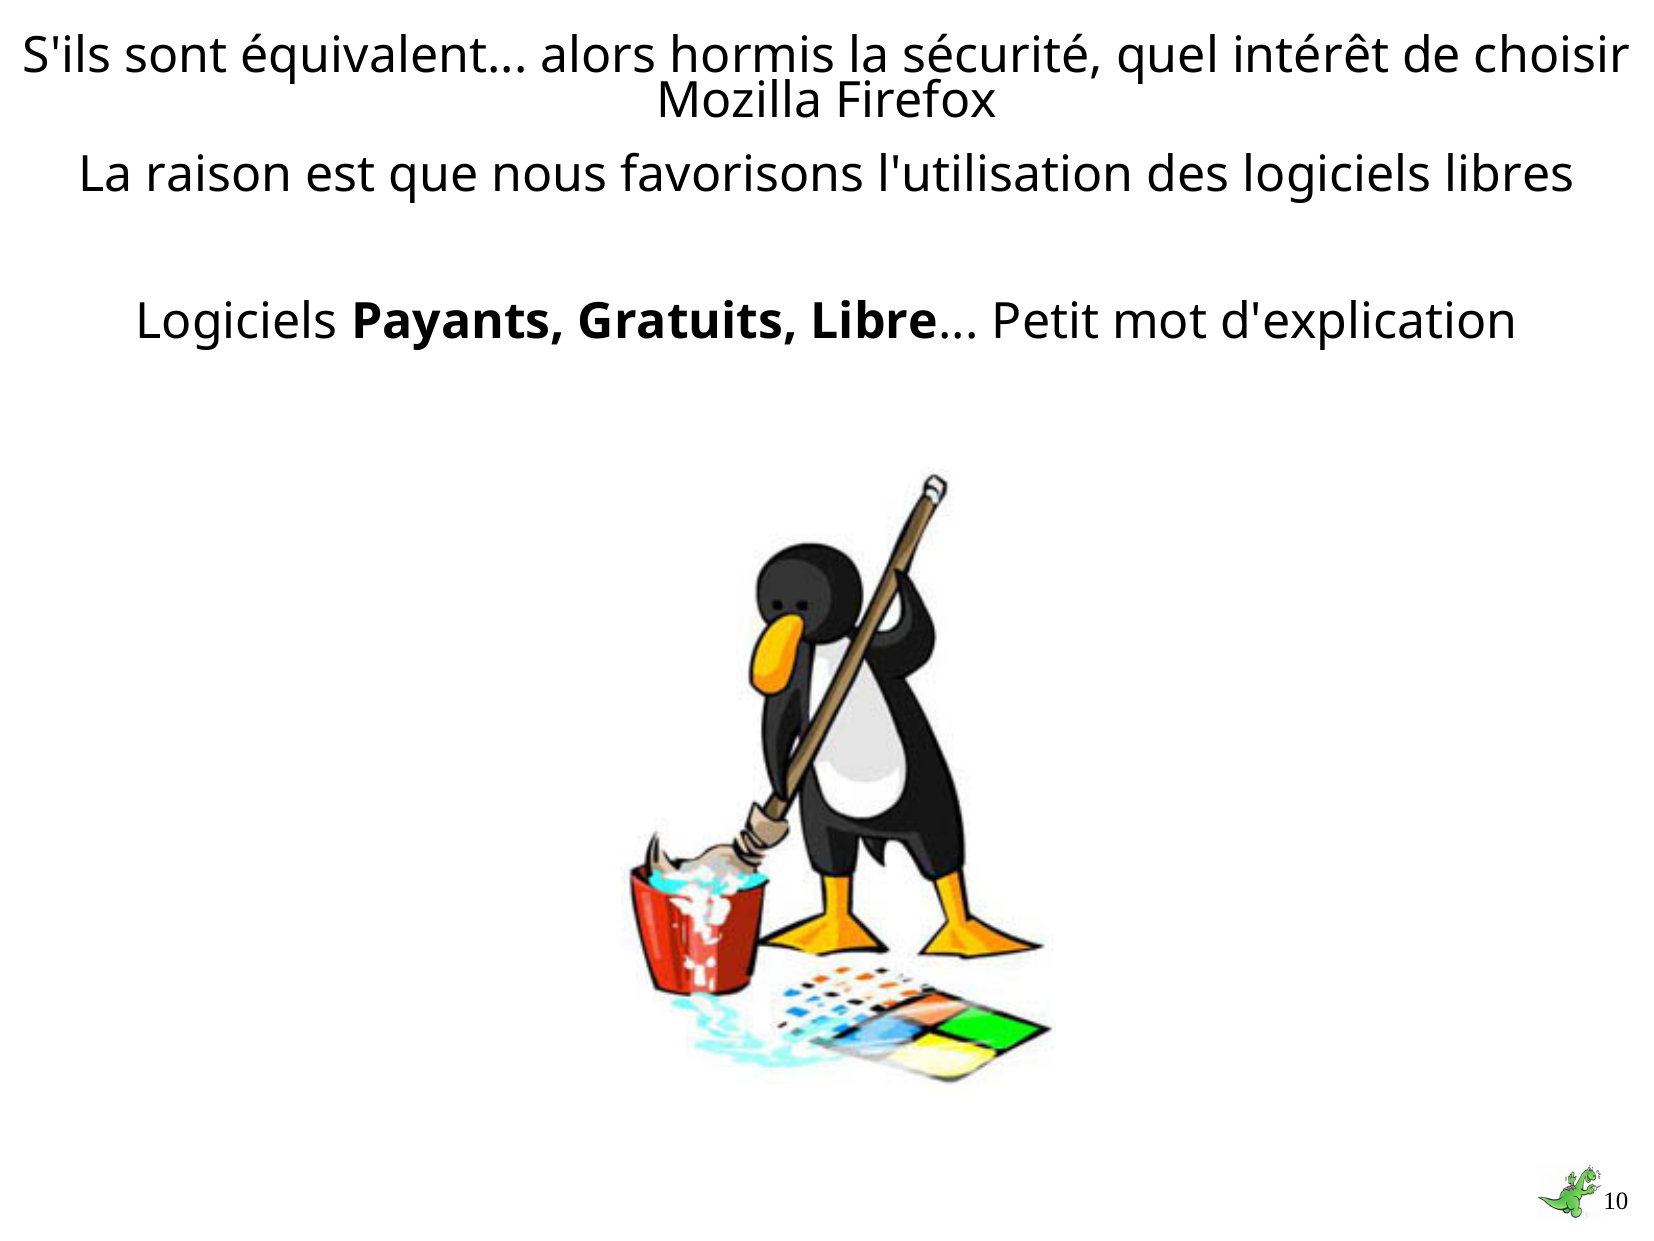

S'ils sont équivalent... alors hormis la sécurité, quel intérêt de choisir Mozilla Firefox
La raison est que nous favorisons l'utilisation des logiciels libres
Logiciels Payants, Gratuits, Libre... Petit mot d'explication
10